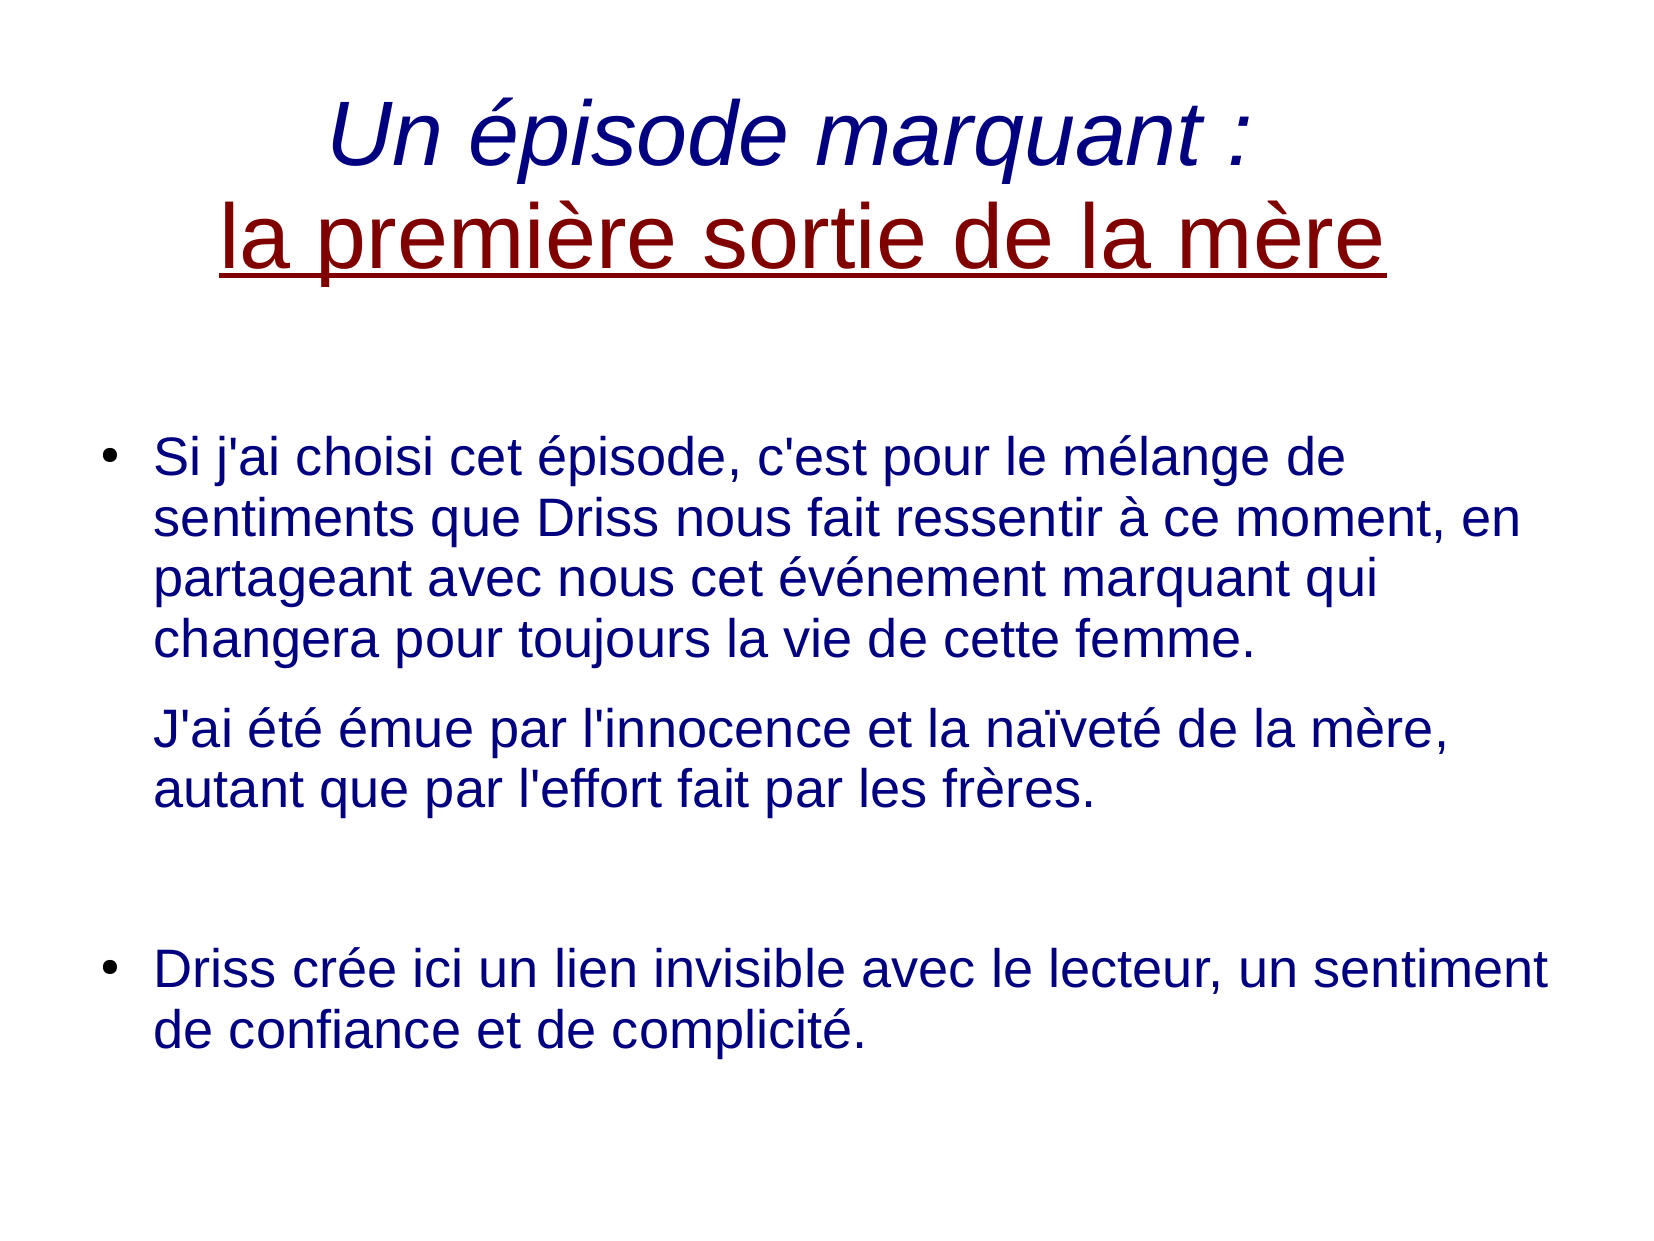

# Un épisode marquant : la première sortie de la mère
Si j'ai choisi cet épisode, c'est pour le mélange de sentiments que Driss nous fait ressentir à ce moment, en partageant avec nous cet événement marquant qui changera pour toujours la vie de cette femme.
J'ai été émue par l'innocence et la naïveté de la mère, autant que par l'effort fait par les frères.
Driss crée ici un lien invisible avec le lecteur, un sentiment de confiance et de complicité.